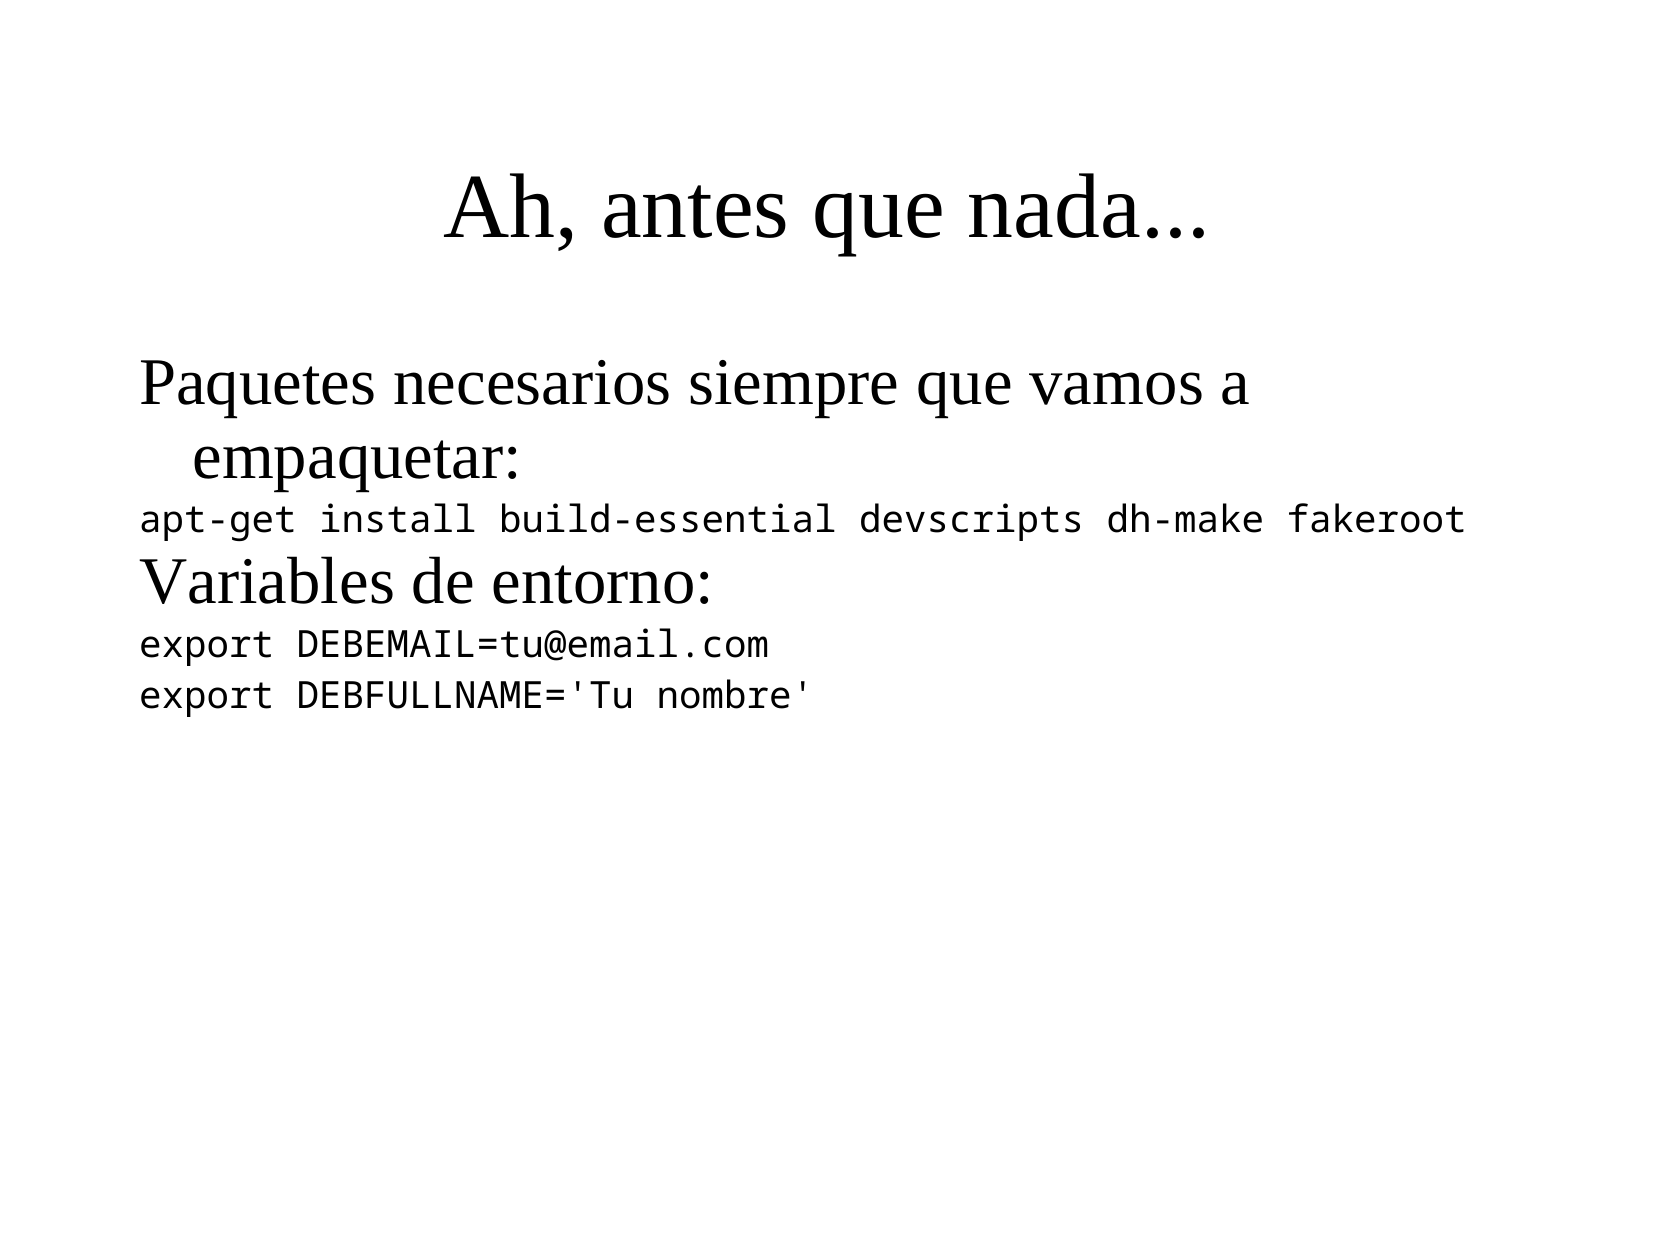

# Ah, antes que nada...
Paquetes necesarios siempre que vamos a empaquetar:
apt-get install build-essential devscripts dh-make fakeroot
Variables de entorno:
export DEBEMAIL=tu@email.com
export DEBFULLNAME='Tu nombre'